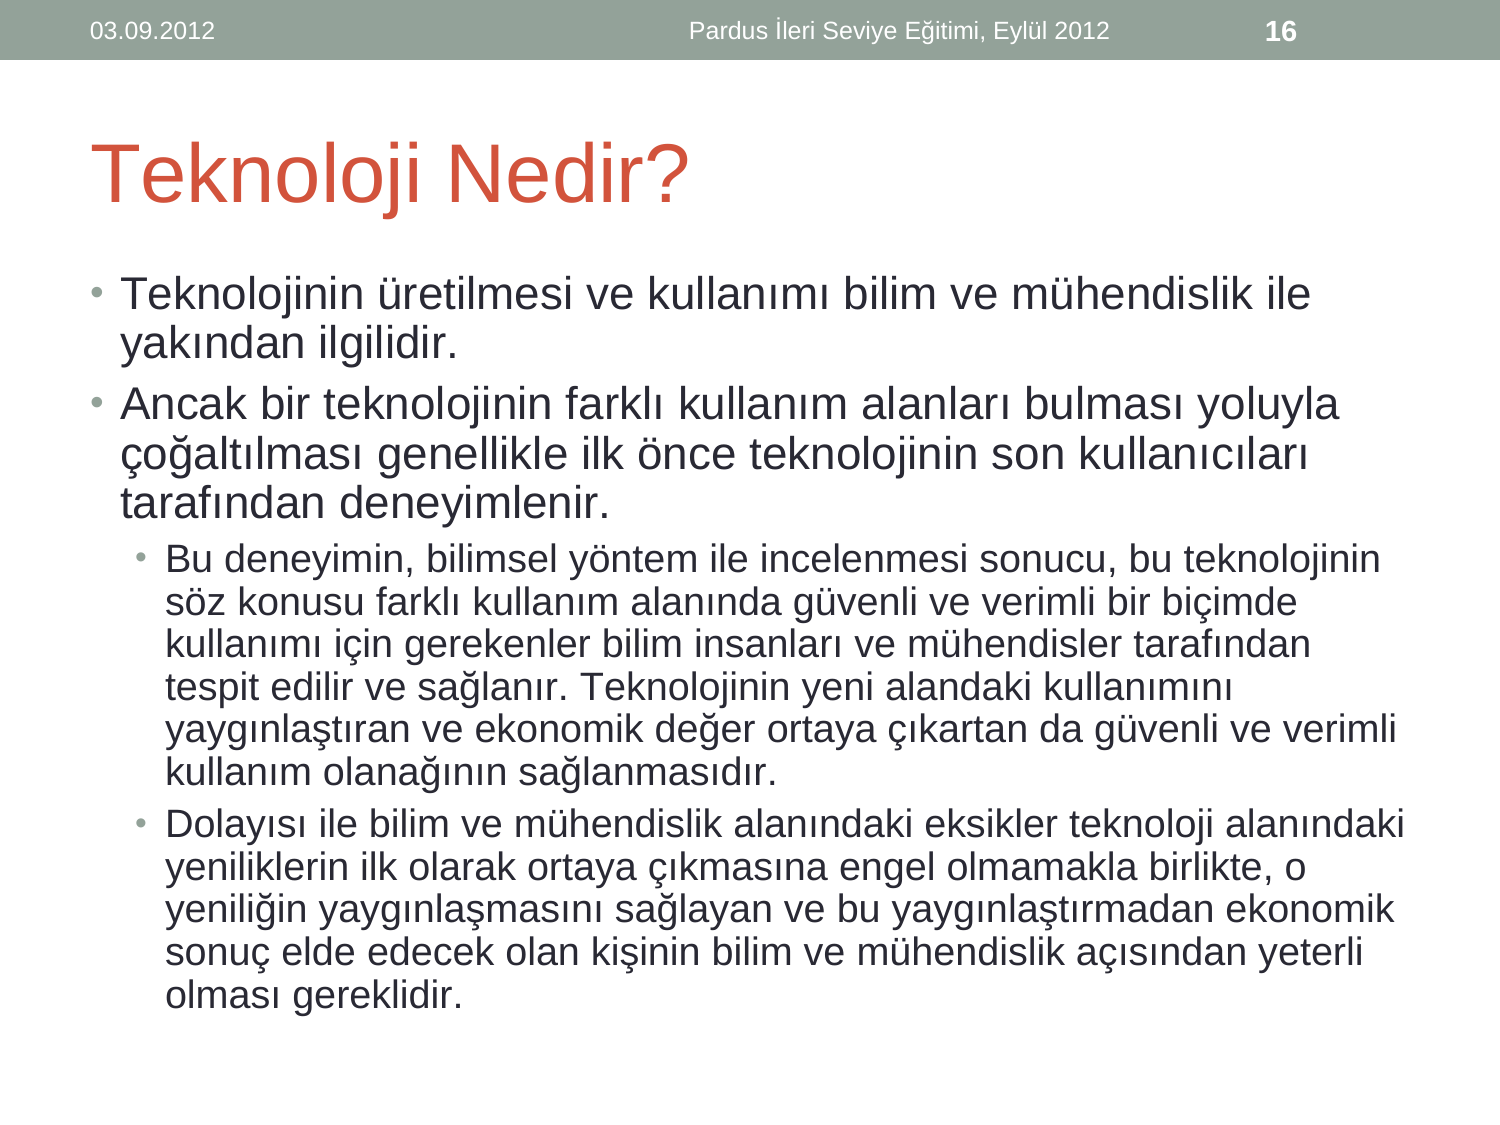

03.09.2012
Pardus İleri Seviye Eğitimi, Eylül 2012
# Teknoloji Nedir?
Teknolojinin üretilmesi ve kullanımı bilim ve mühendislik ile yakından ilgilidir.
Ancak bir teknolojinin farklı kullanım alanları bulması yoluyla çoğaltılması genellikle ilk önce teknolojinin son kullanıcıları tarafından deneyimlenir.
Bu deneyimin, bilimsel yöntem ile incelenmesi sonucu, bu teknolojinin söz konusu farklı kullanım alanında güvenli ve verimli bir biçimde kullanımı için gerekenler bilim insanları ve mühendisler tarafından tespit edilir ve sağlanır. Teknolojinin yeni alandaki kullanımını yaygınlaştıran ve ekonomik değer ortaya çıkartan da güvenli ve verimli kullanım olanağının sağlanmasıdır.
Dolayısı ile bilim ve mühendislik alanındaki eksikler teknoloji alanındaki yeniliklerin ilk olarak ortaya çıkmasına engel olmamakla birlikte, o yeniliğin yaygınlaşmasını sağlayan ve bu yaygınlaştırmadan ekonomik sonuç elde edecek olan kişinin bilim ve mühendislik açısından yeterli olması gereklidir.